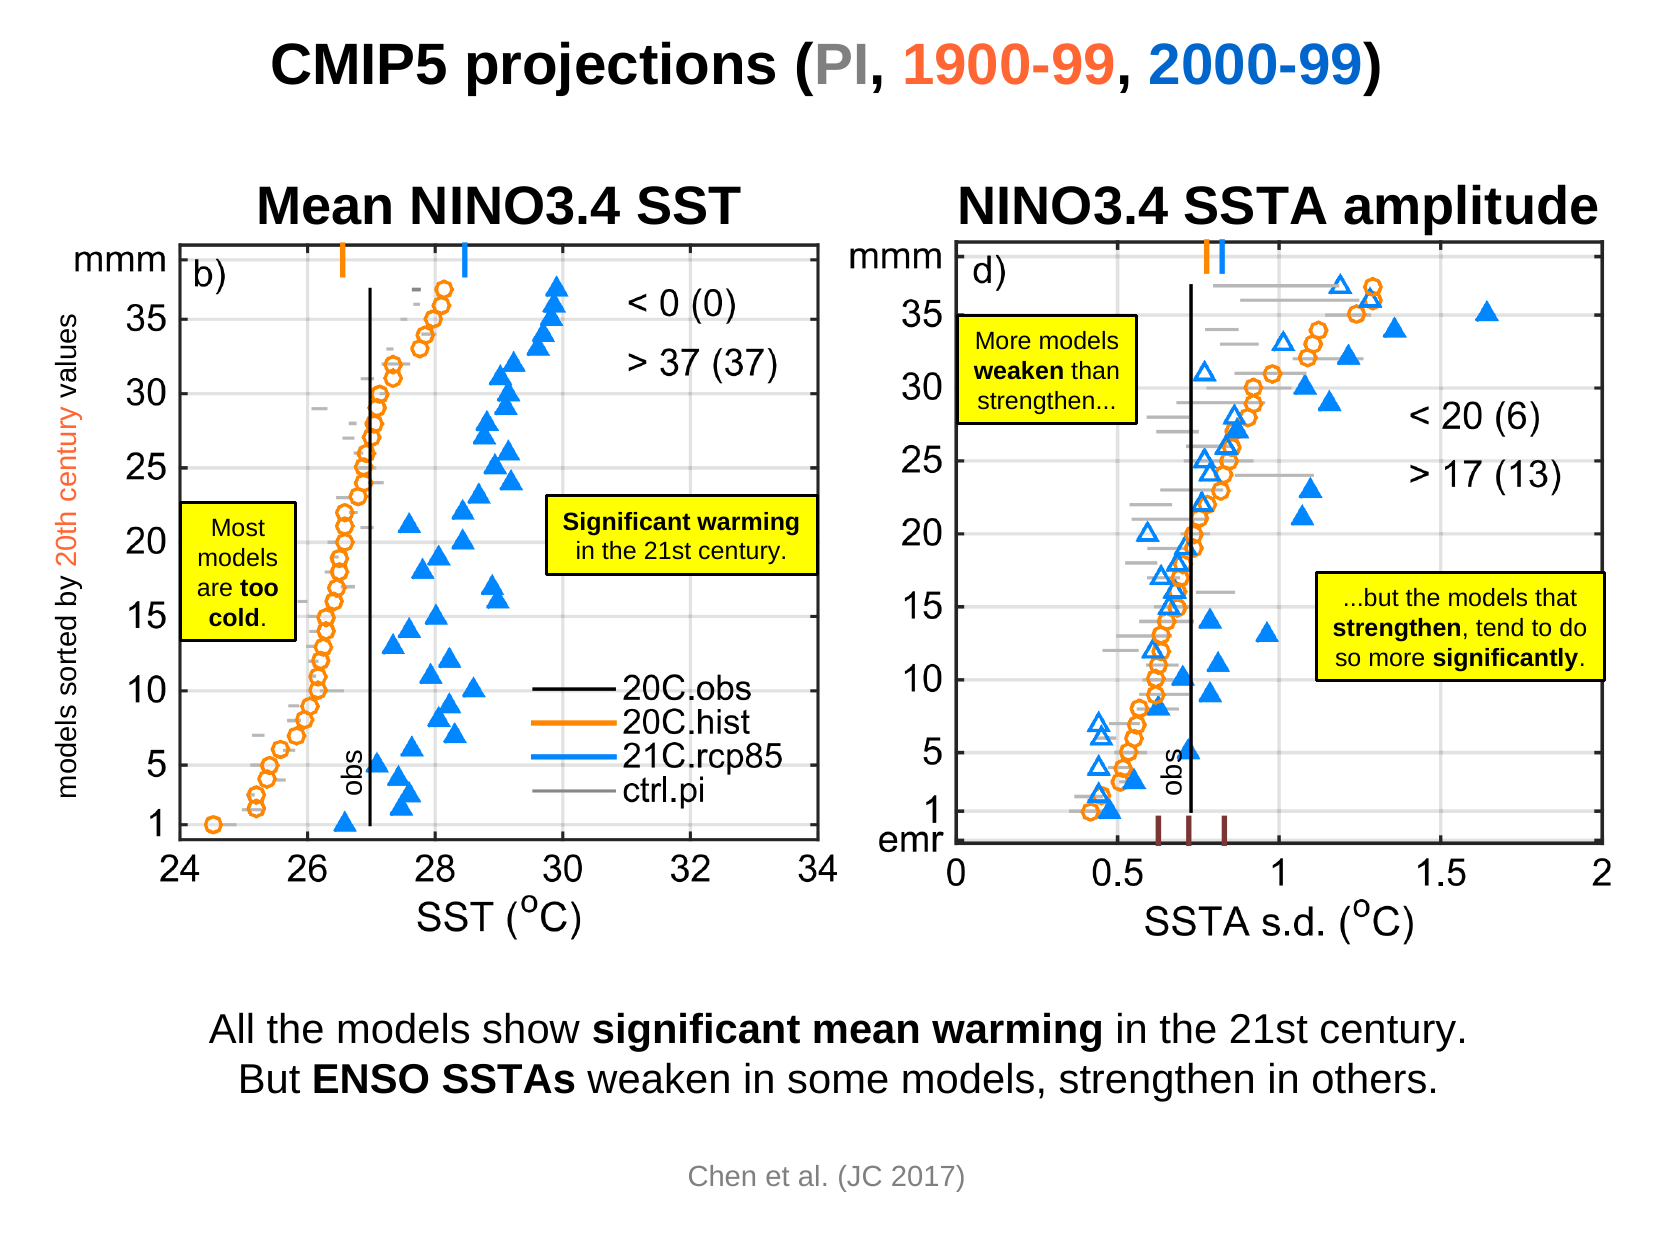

CMIP5 projections (PI, 1900-99, 2000-99)
Mean NINO3.4 SST
NINO3.4 SSTA amplitude
More models
weaken than
strengthen...
Significant warming
in the 21st century.
Most
models
are too
cold.
models sorted by 20th century values
...but the models that
strengthen, tend to do
so more significantly.
obs
obs
All the models show significant mean warming in the 21st century.
But ENSO SSTAs weaken in some models, strengthen in others.
Chen et al. (JC 2017)‏